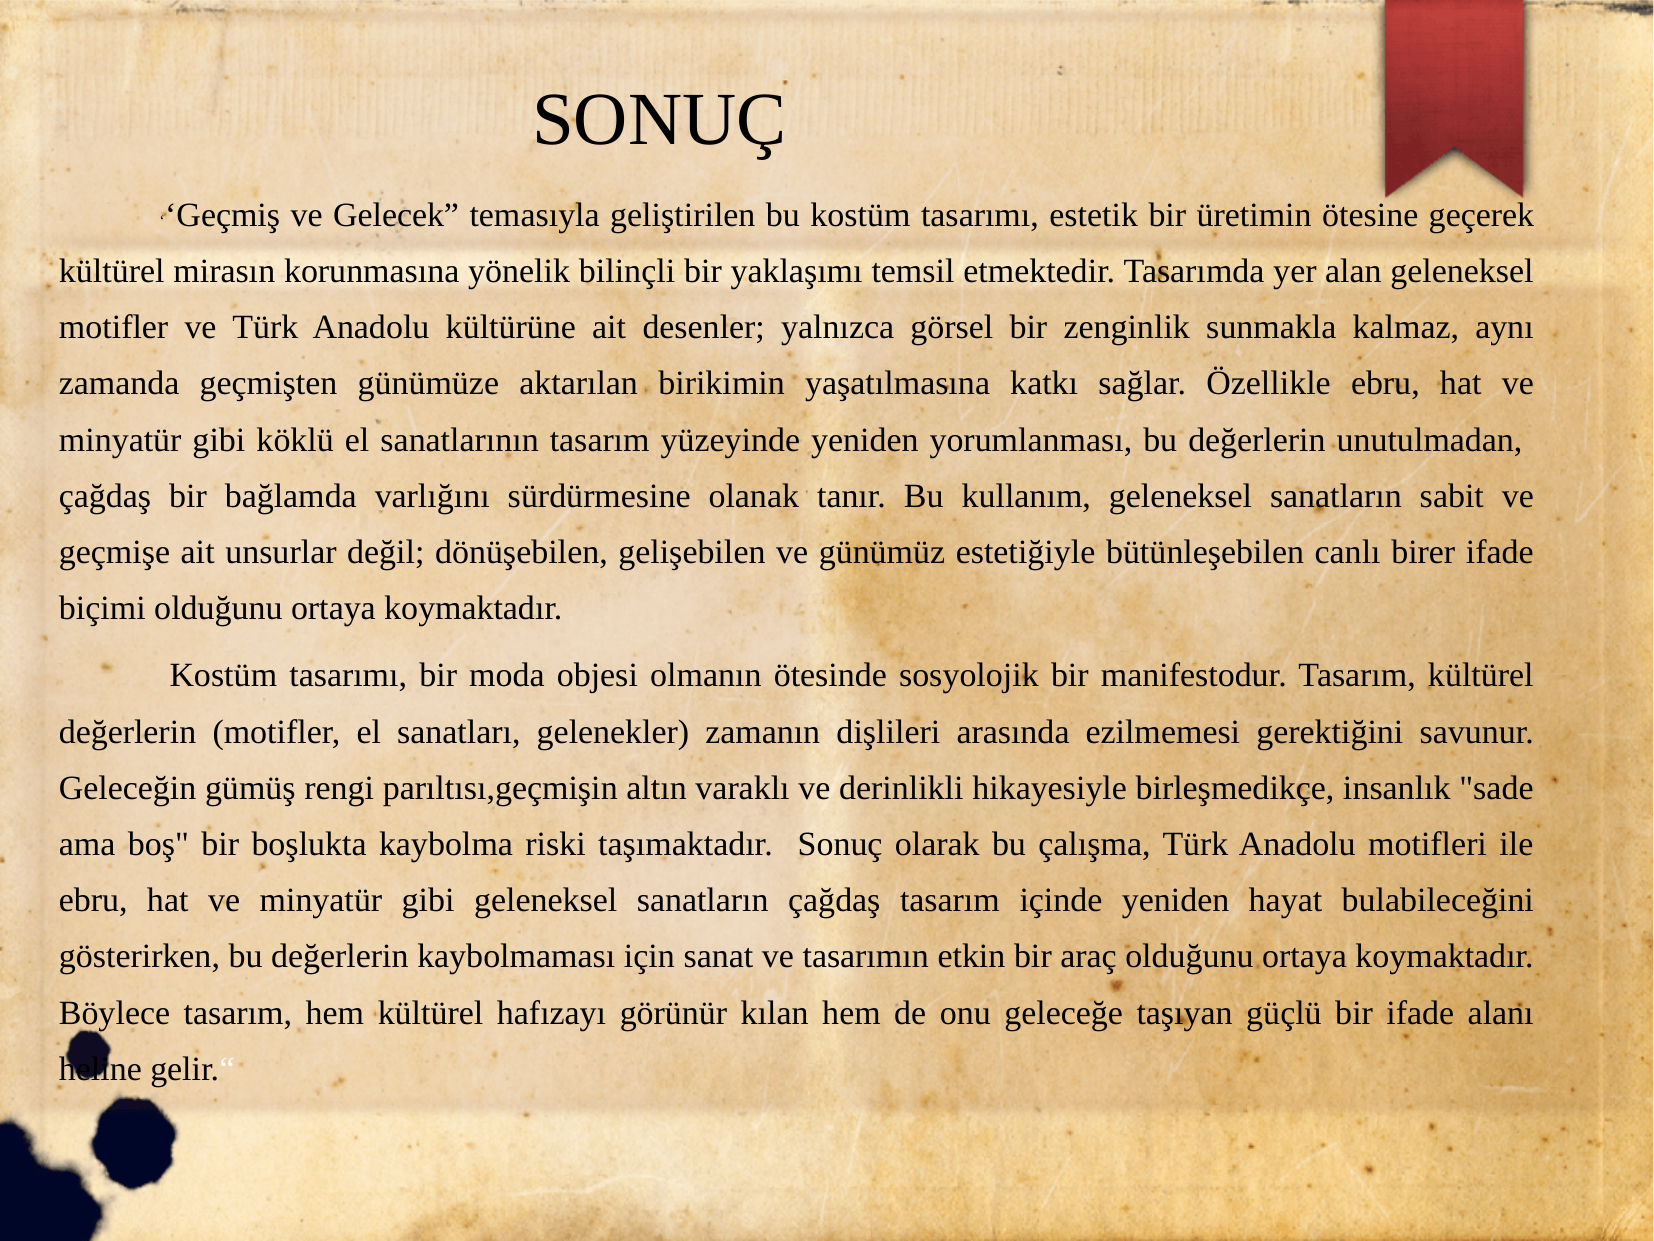

# SONUÇ
 ‘‘Geçmiş ve Gelecek” temasıyla geliştirilen bu kostüm tasarımı, estetik bir üretimin ötesine geçerek kültürel mirasın korunmasına yönelik bilinçli bir yaklaşımı temsil etmektedir. Tasarımda yer alan geleneksel motifler ve Türk Anadolu kültürüne ait desenler; yalnızca görsel bir zenginlik sunmakla kalmaz, aynı zamanda geçmişten günümüze aktarılan birikimin yaşatılmasına katkı sağlar. Özellikle ebru, hat ve minyatür gibi köklü el sanatlarının tasarım yüzeyinde yeniden yorumlanması, bu değerlerin unutulmadan, çağdaş bir bağlamda varlığını sürdürmesine olanak tanır. Bu kullanım, geleneksel sanatların sabit ve geçmişe ait unsurlar değil; dönüşebilen, gelişebilen ve günümüz estetiğiyle bütünleşebilen canlı birer ifade biçimi olduğunu ortaya koymaktadır.
 Kostüm tasarımı, bir moda objesi olmanın ötesinde sosyolojik bir manifestodur. Tasarım, kültürel değerlerin (motifler, el sanatları, gelenekler) zamanın dişlileri arasında ezilmemesi gerektiğini savunur. Geleceğin gümüş rengi parıltısı,geçmişin altın varaklı ve derinlikli hikayesiyle birleşmedikçe, insanlık "sade ama boş" bir boşlukta kaybolma riski taşımaktadır. Sonuç olarak bu çalışma, Türk Anadolu motifleri ile ebru, hat ve minyatür gibi geleneksel sanatların çağdaş tasarım içinde yeniden hayat bulabileceğini gösterirken, bu değerlerin kaybolmaması için sanat ve tasarımın etkin bir araç olduğunu ortaya koymaktadır. Böylece tasarım, hem kültürel hafızayı görünür kılan hem de onu geleceğe taşıyan güçlü bir ifade alanı heline gelir.“